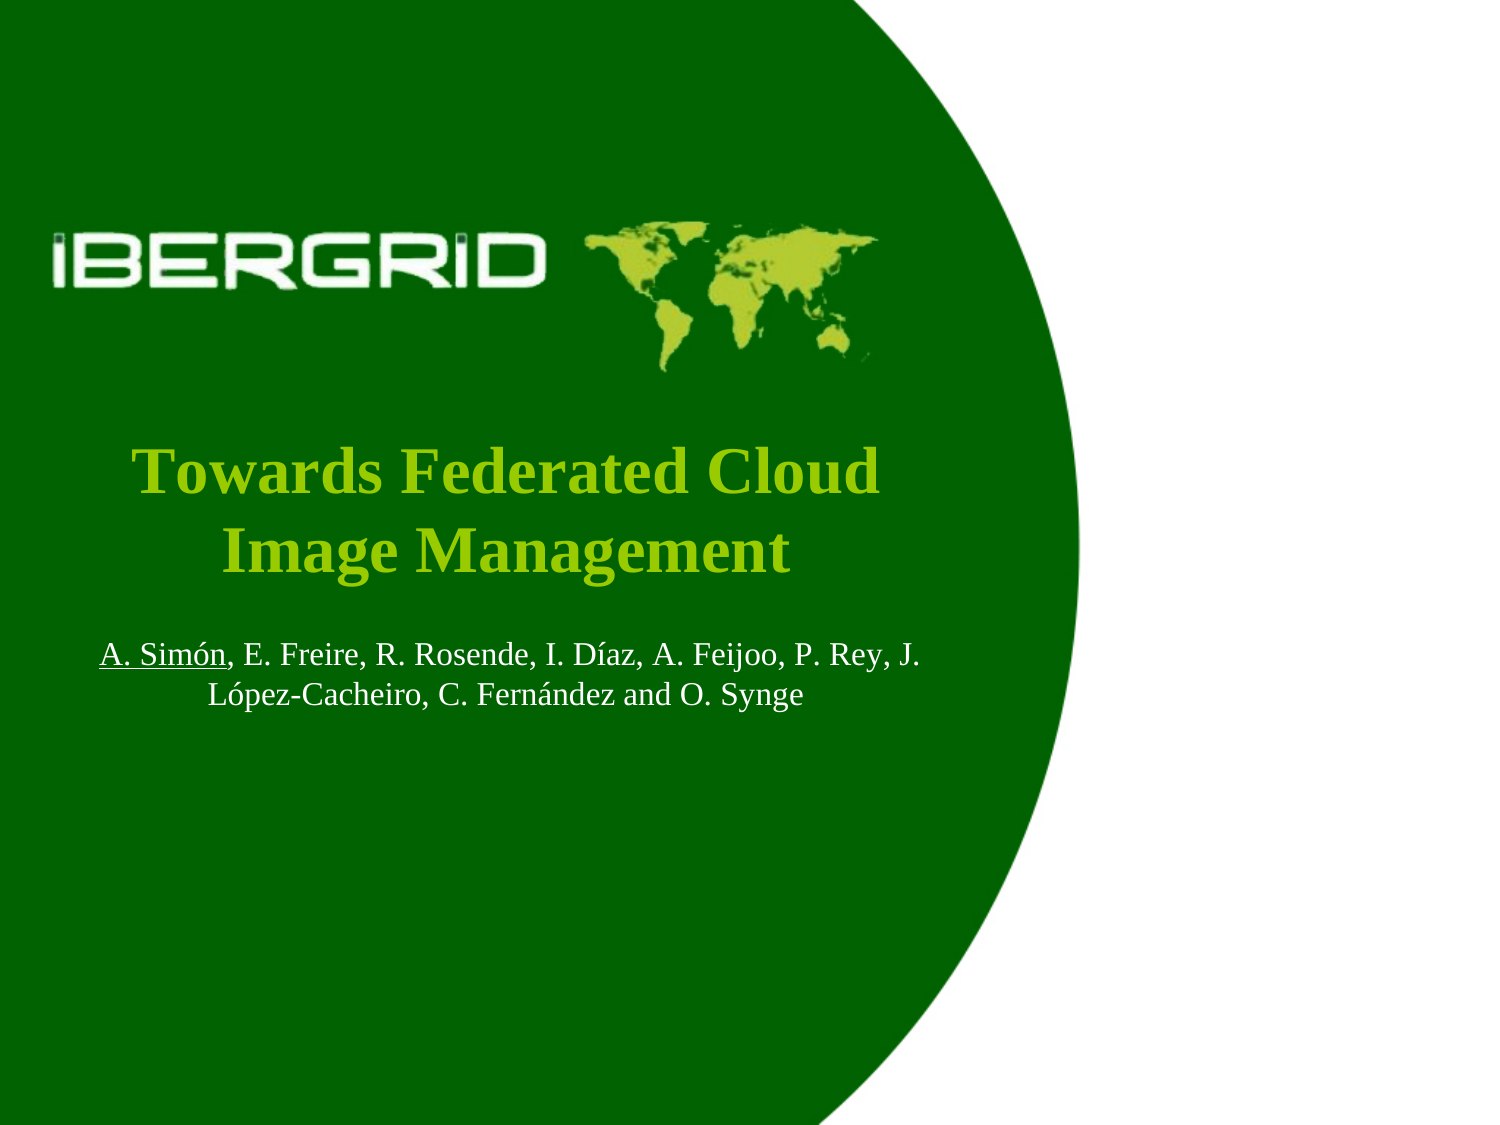

Towards Federated Cloud Image Management
 A. Simón, E. Freire, R. Rosende, I. Díaz, A. Feijoo, P. Rey, J. López-Cacheiro, C. Fernández and O. Synge